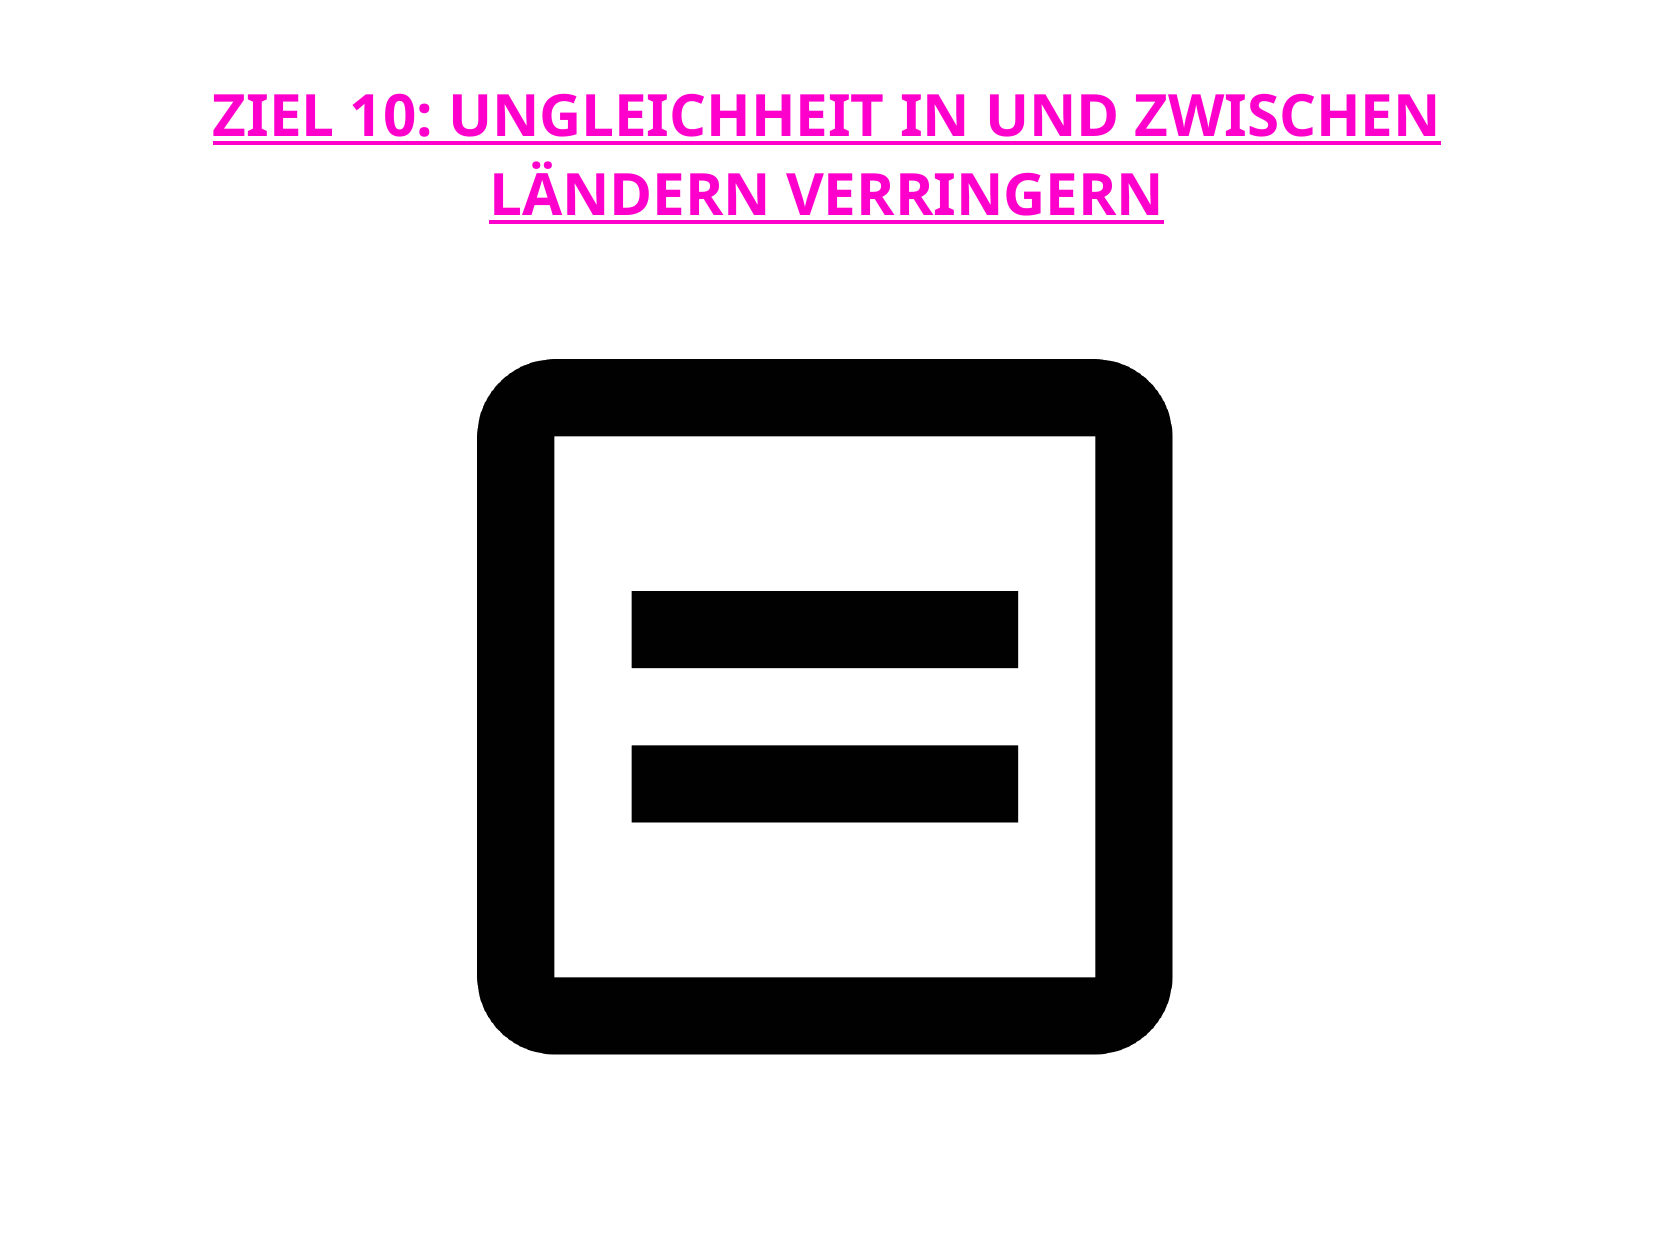

# ZIEL 10: UNGLEICHHEIT IN UND ZWISCHEN LÄNDERN VERRINGERN